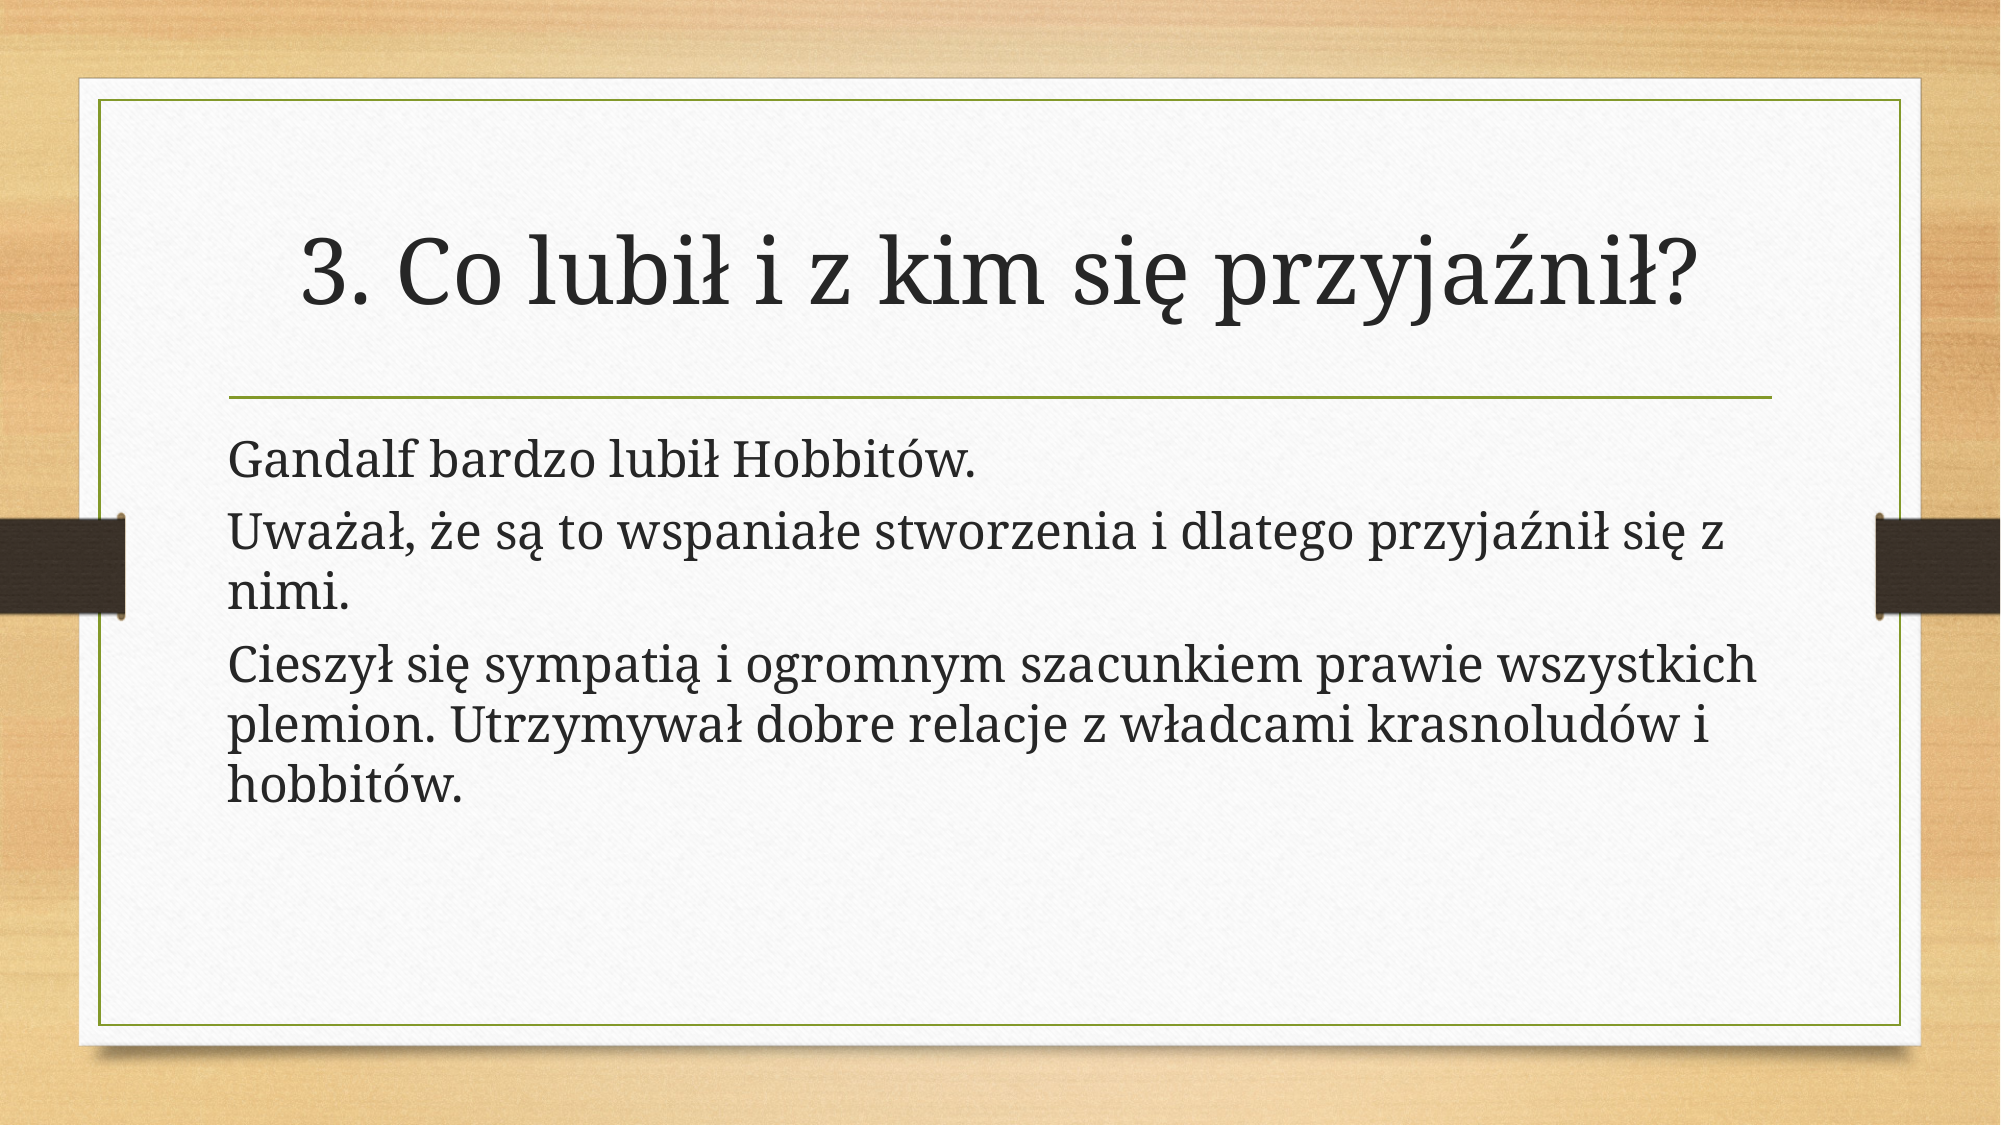

# 3. Co lubił i z kim się przyjaźnił?
Gandalf bardzo lubił Hobbitów.
Uważał, że są to wspaniałe stworzenia i dlatego przyjaźnił się z nimi.
Cieszył się sympatią i ogromnym szacunkiem prawie wszystkich plemion. Utrzymywał dobre relacje z władcami krasnoludów i hobbitów.